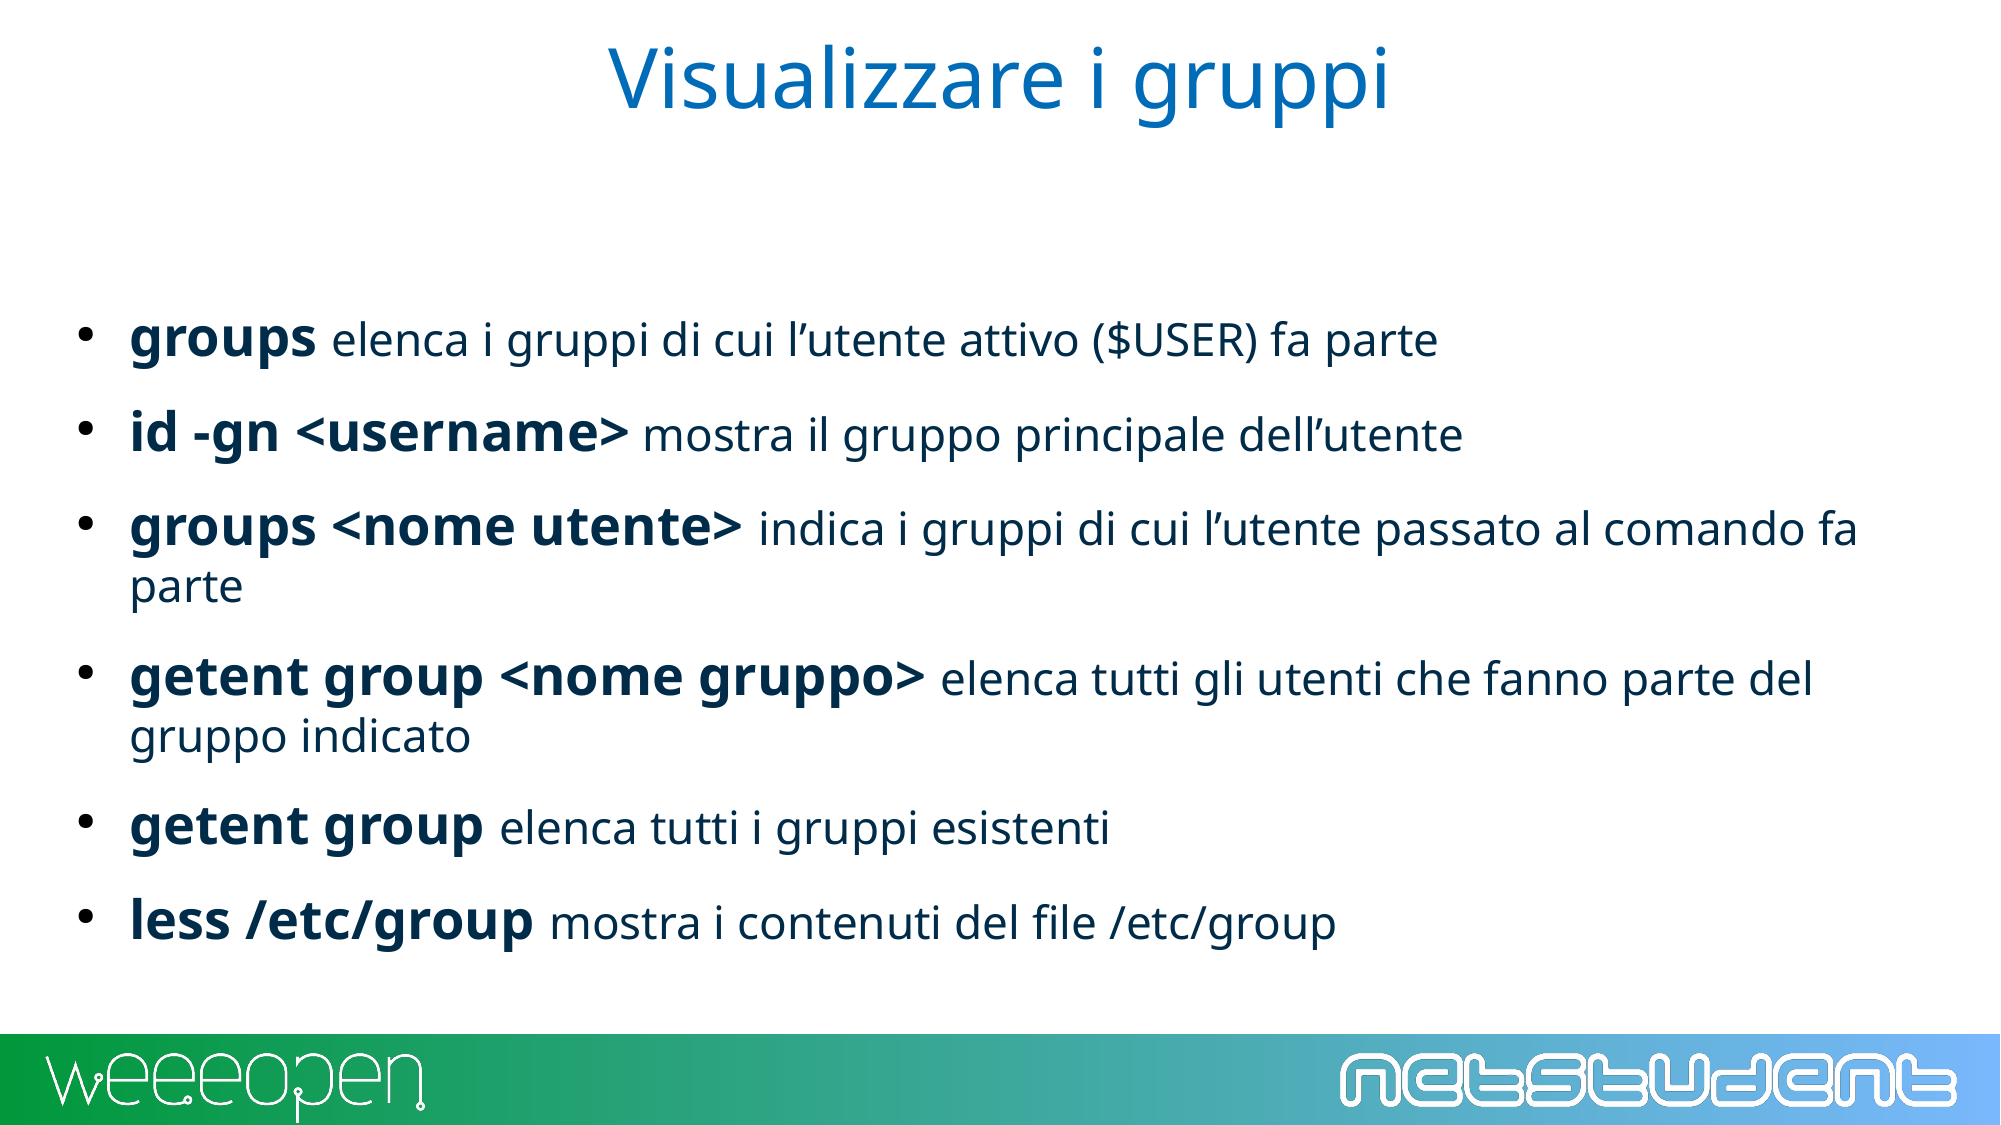

# Visualizzare i gruppi
groups elenca i gruppi di cui l’utente attivo ($USER) fa parte
id -gn <username> mostra il gruppo principale dell’utente
groups <nome utente> indica i gruppi di cui l’utente passato al comando fa parte
getent group <nome gruppo> elenca tutti gli utenti che fanno parte del gruppo indicato
getent group elenca tutti i gruppi esistenti
less /etc/group mostra i contenuti del file /etc/group